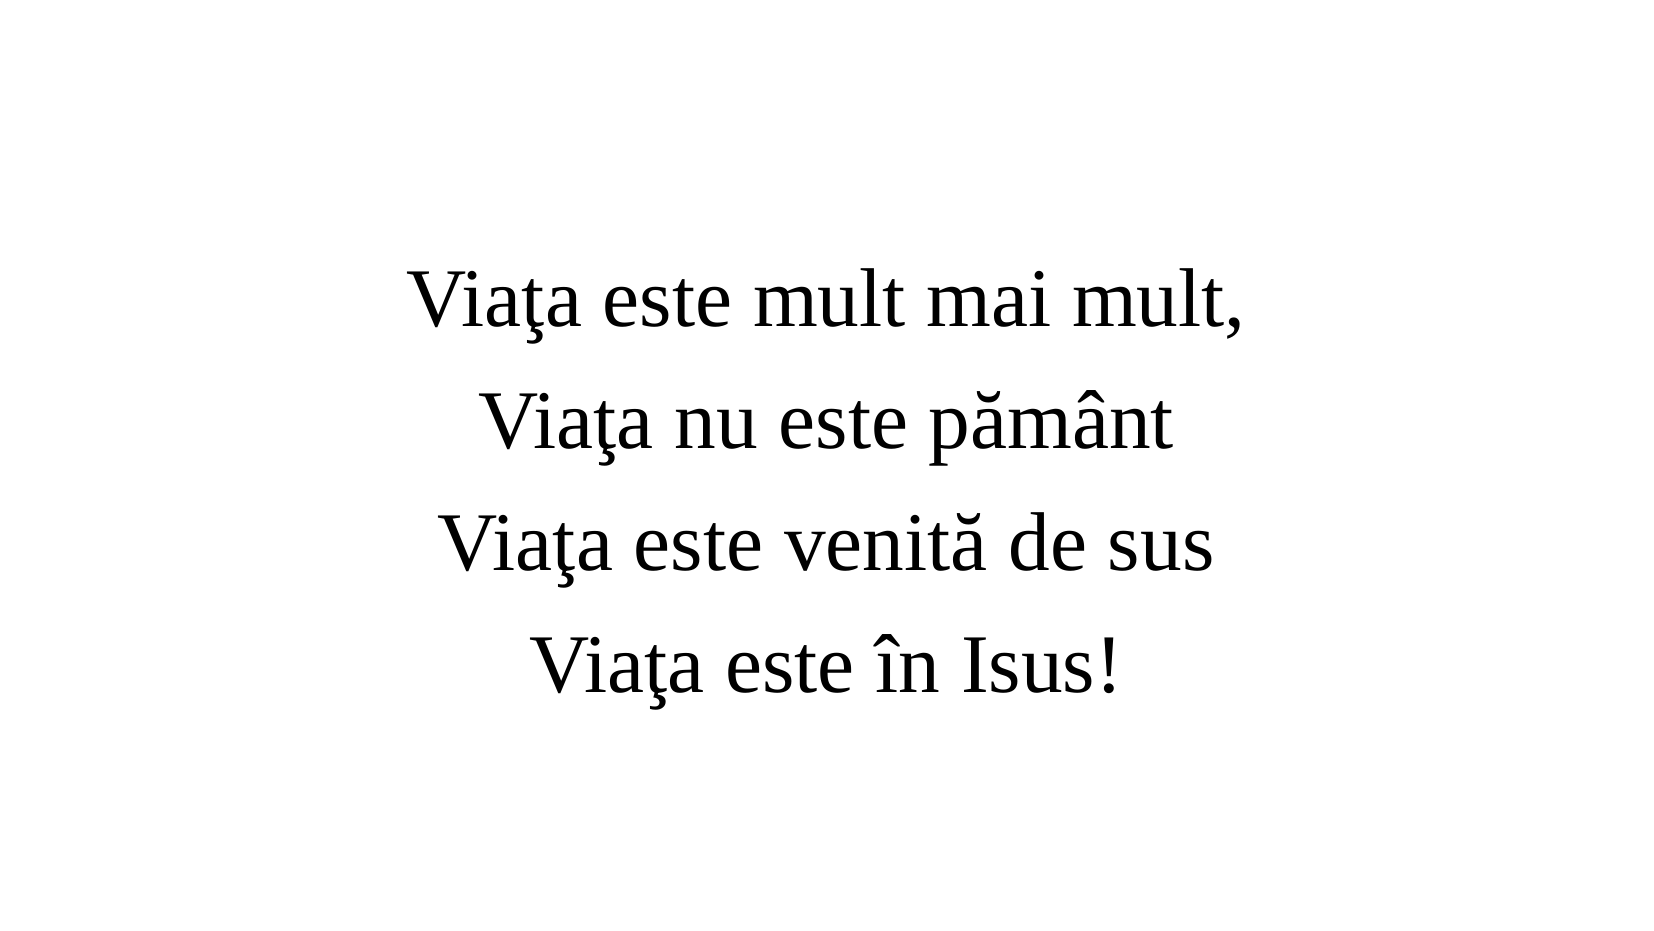

# Viaţa este mult mai mult,
Viaţa nu este pământ
Viaţa este venită de sus
Viaţa este în Isus!